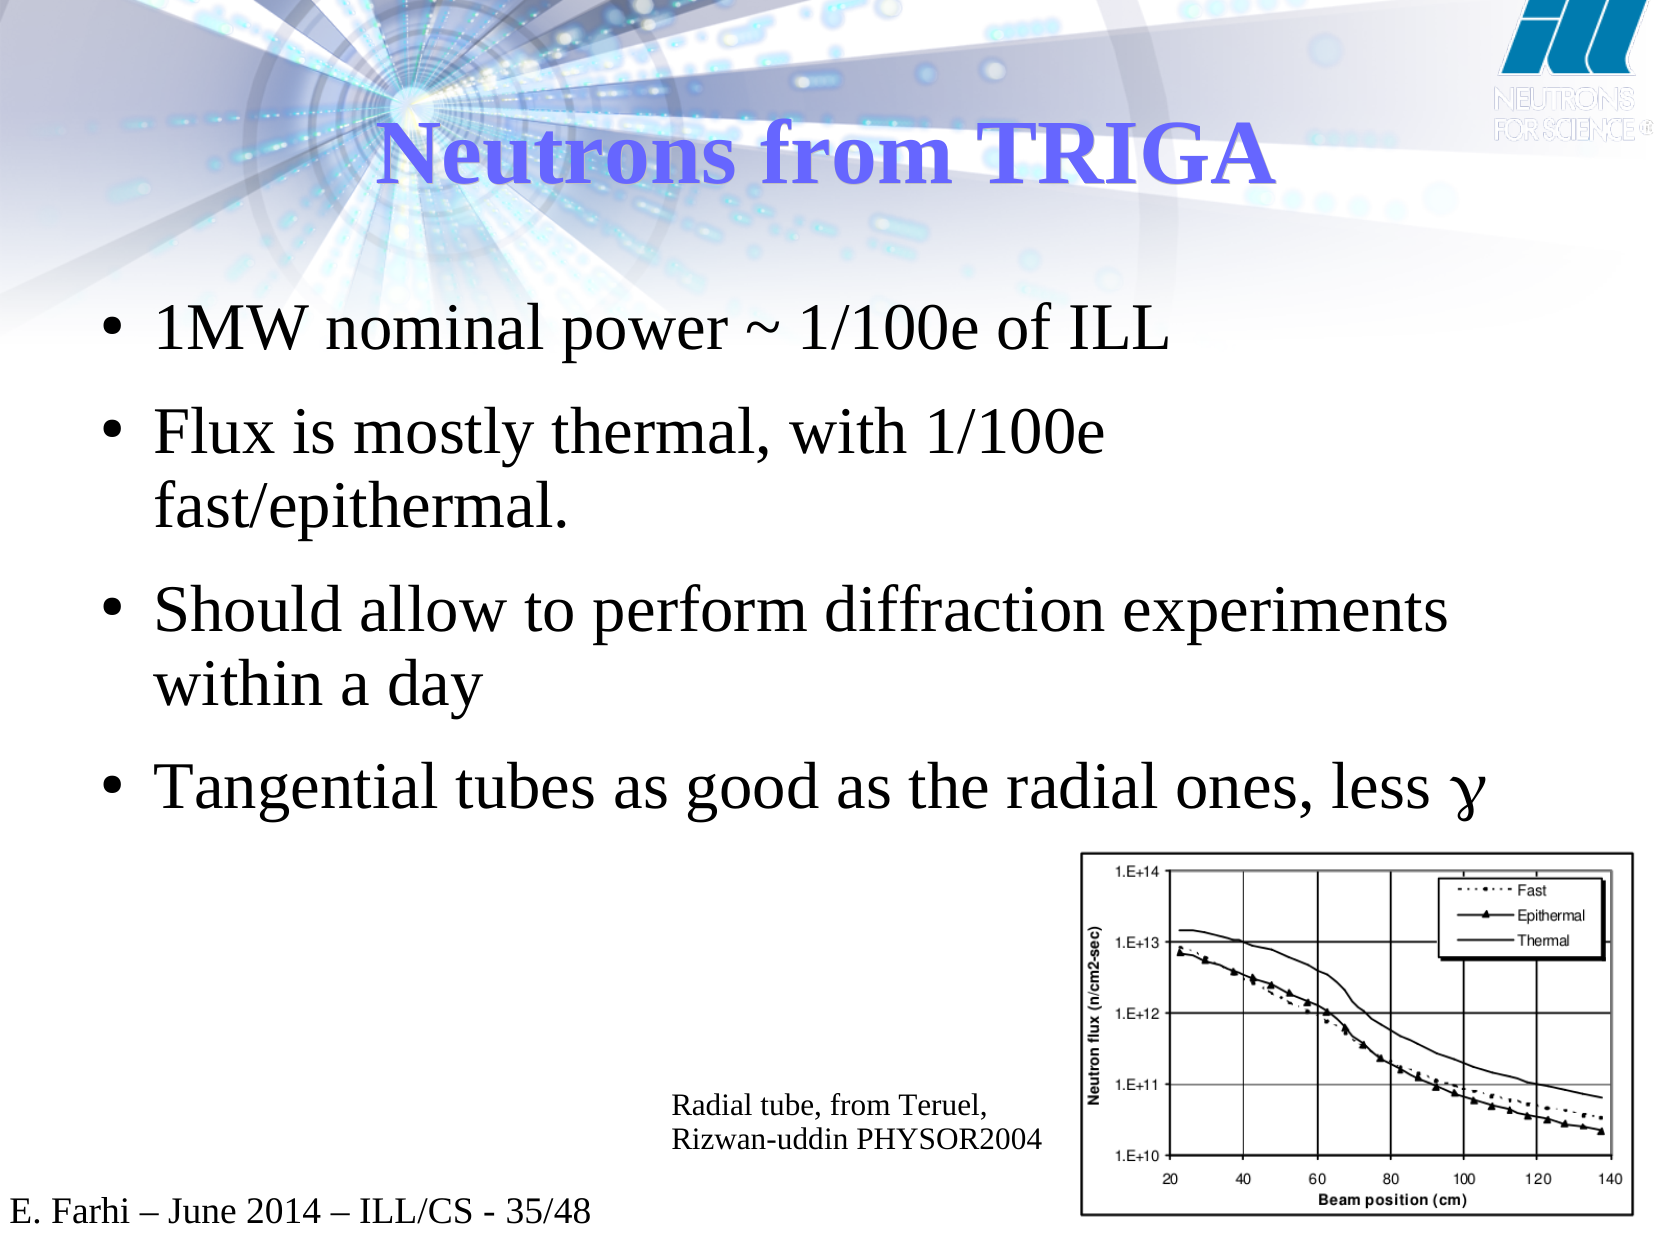

# Neutrons from TRIGA
1MW nominal power ~ 1/100e of ILL
Flux is mostly thermal, with 1/100e fast/epithermal.
Should allow to perform diffraction experiments within a day
Tangential tubes as good as the radial ones, less g
Radial tube, from Teruel,
Rizwan-uddin PHYSOR2004